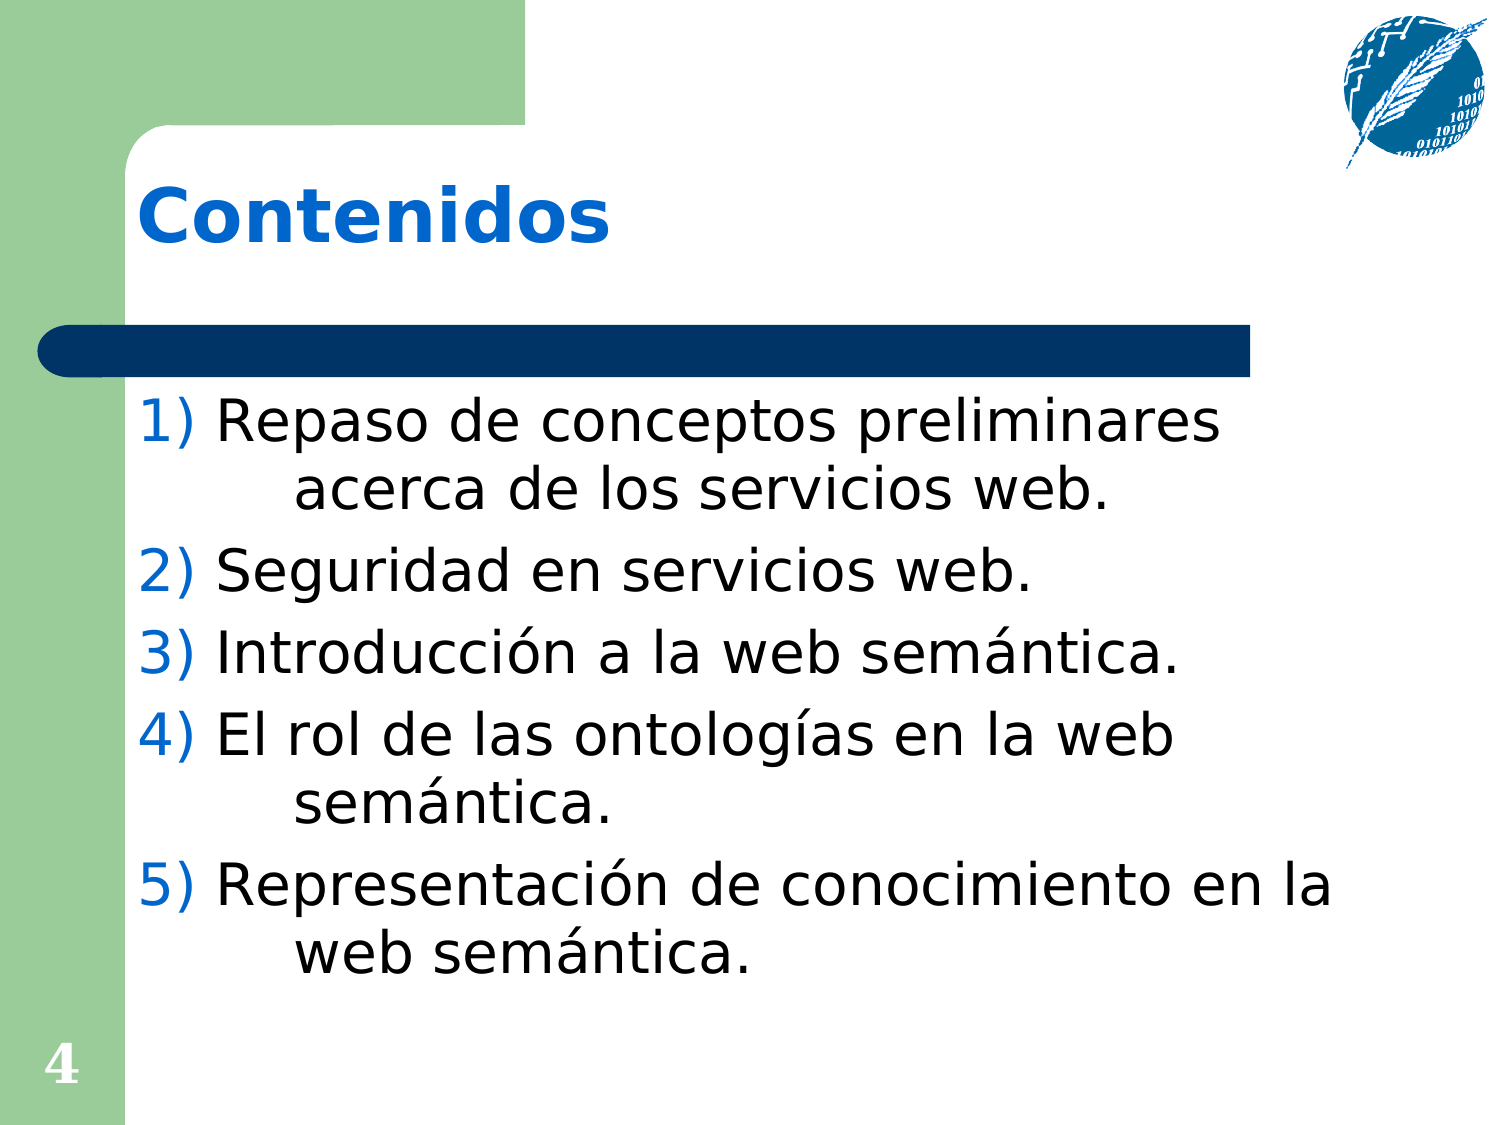

# Contenidos
Repaso de conceptos preliminares acerca de los servicios web.
Seguridad en servicios web.
Introducción a la web semántica.
El rol de las ontologías en la web semántica.
Representación de conocimiento en la web semántica.
4